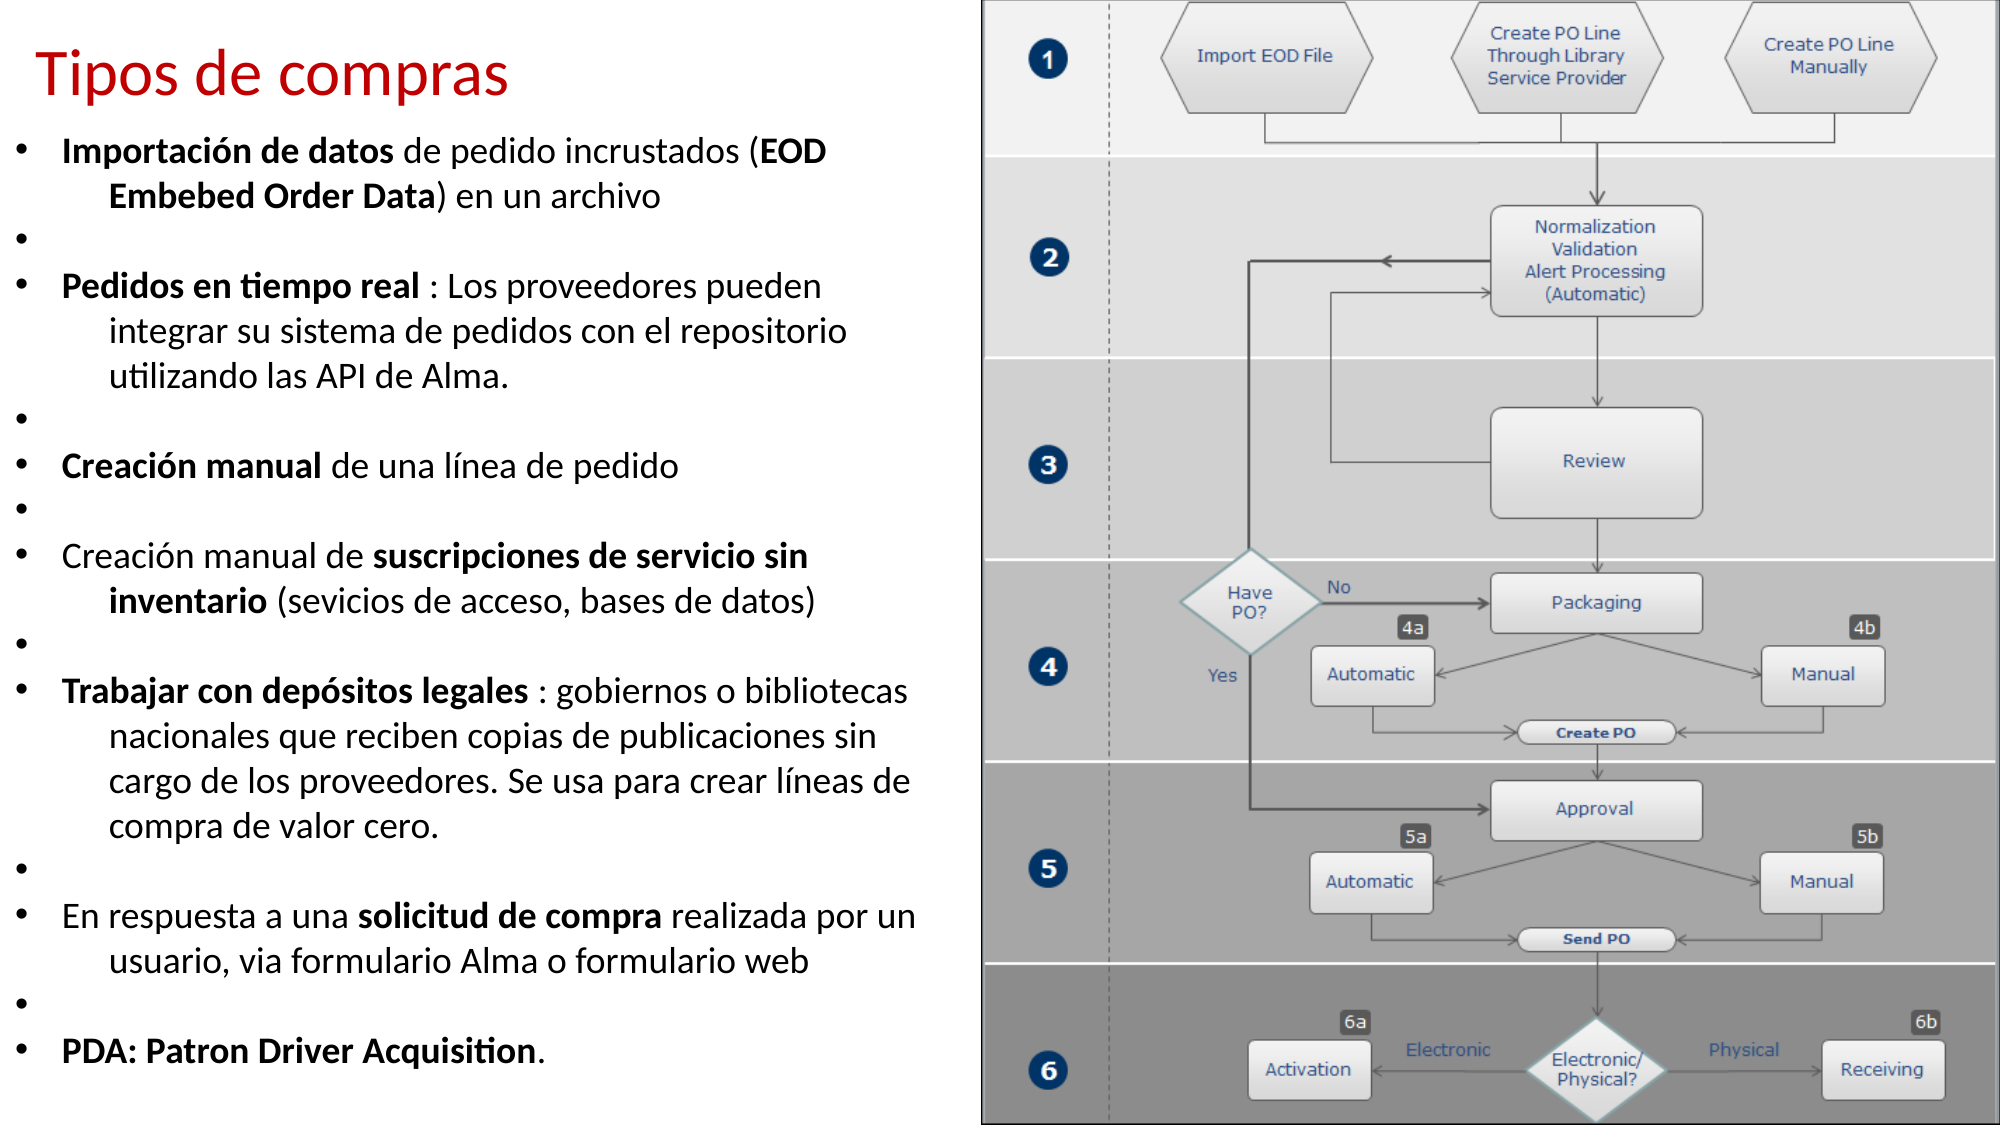

Tipos de compras
Importación de datos de pedido incrustados (EOD Embebed Order Data) en un archivo
Pedidos en tiempo real : Los proveedores pueden integrar su sistema de pedidos con el repositorio utilizando las API de Alma.
Creación manual de una línea de pedido
Creación manual de suscripciones de servicio sin inventario (sevicios de acceso, bases de datos)
Trabajar con depósitos legales : gobiernos o bibliotecas nacionales que reciben copias de publicaciones sin cargo de los proveedores. Se usa para crear líneas de compra de valor cero.
En respuesta a una solicitud de compra realizada por un usuario, via formulario Alma o formulario web
PDA: Patron Driver Acquisition.